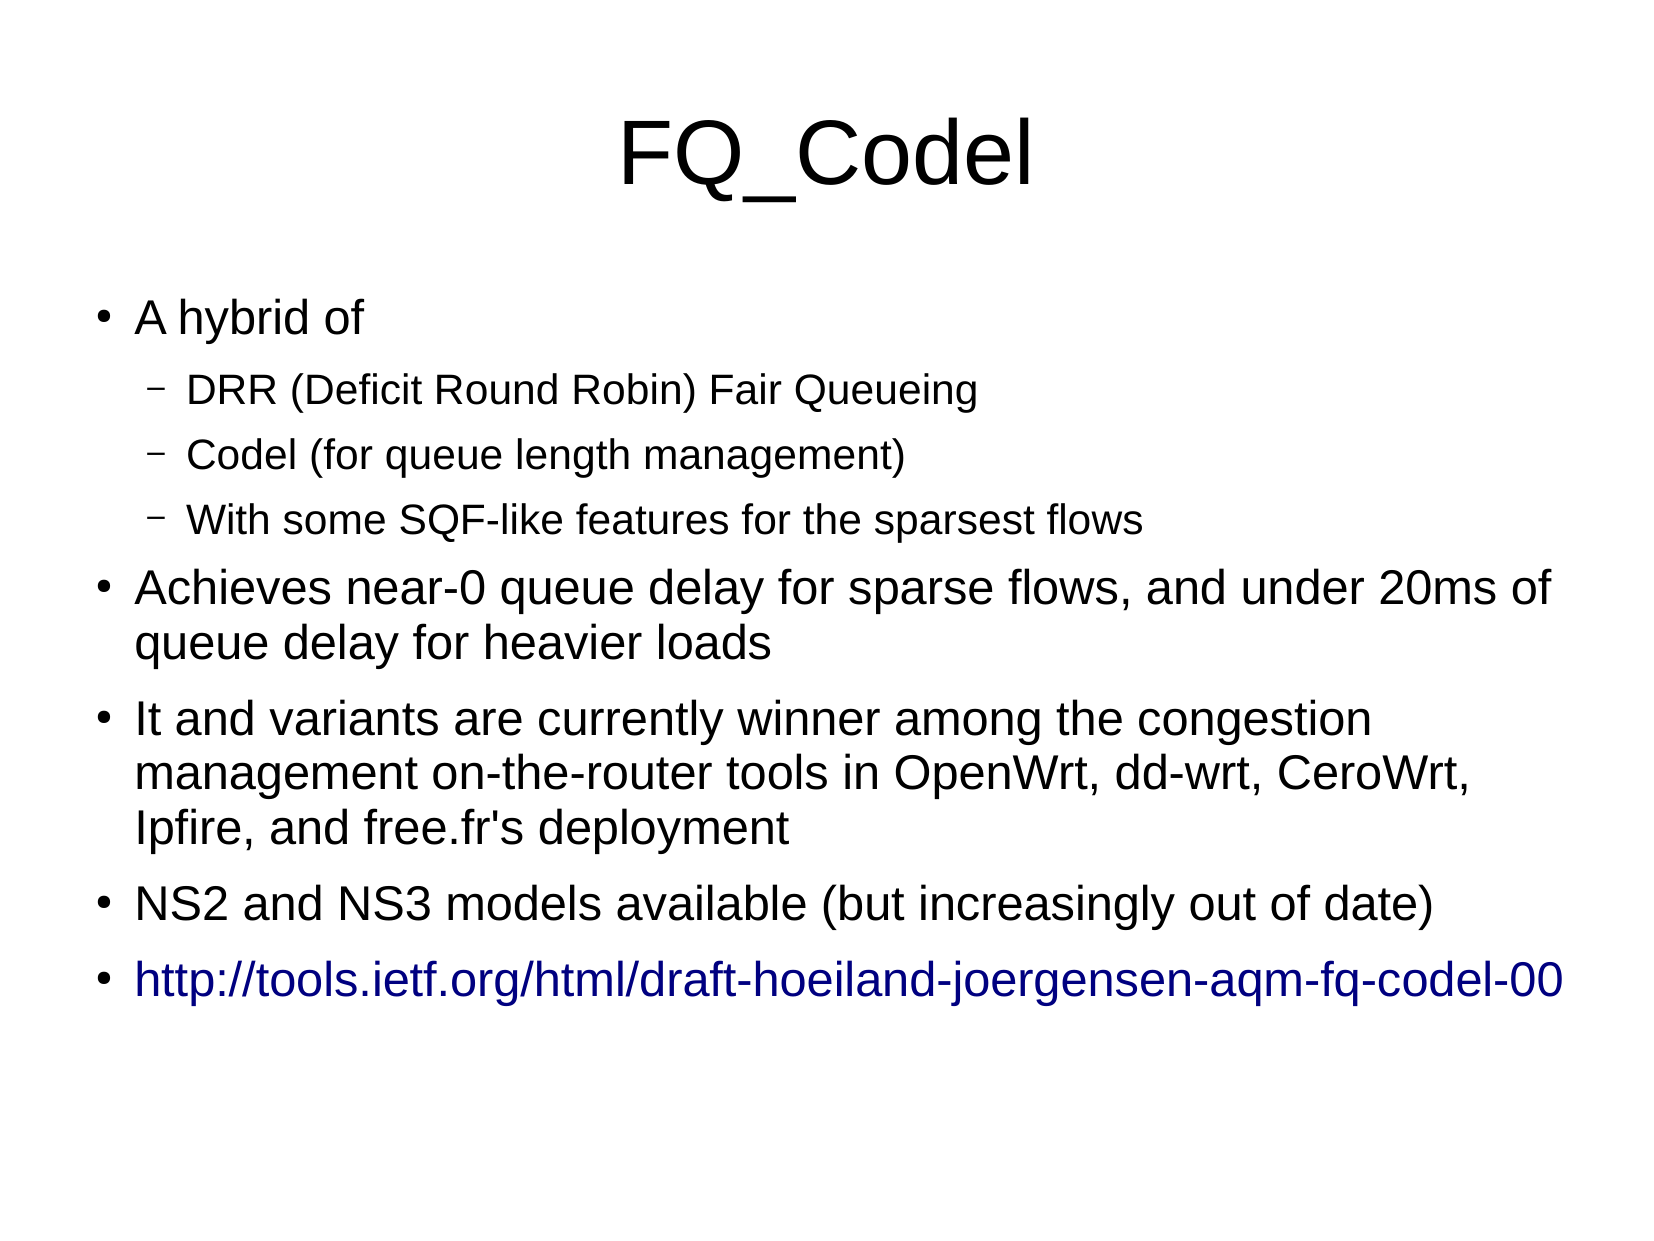

# FQ_Codel
A hybrid of
DRR (Deficit Round Robin) Fair Queueing
Codel (for queue length management)
With some SQF-like features for the sparsest flows
Achieves near-0 queue delay for sparse flows, and under 20ms of queue delay for heavier loads
It and variants are currently winner among the congestion management on-the-router tools in OpenWrt, dd-wrt, CeroWrt, Ipfire, and free.fr's deployment
NS2 and NS3 models available (but increasingly out of date)
http://tools.ietf.org/html/draft-hoeiland-joergensen-aqm-fq-codel-00